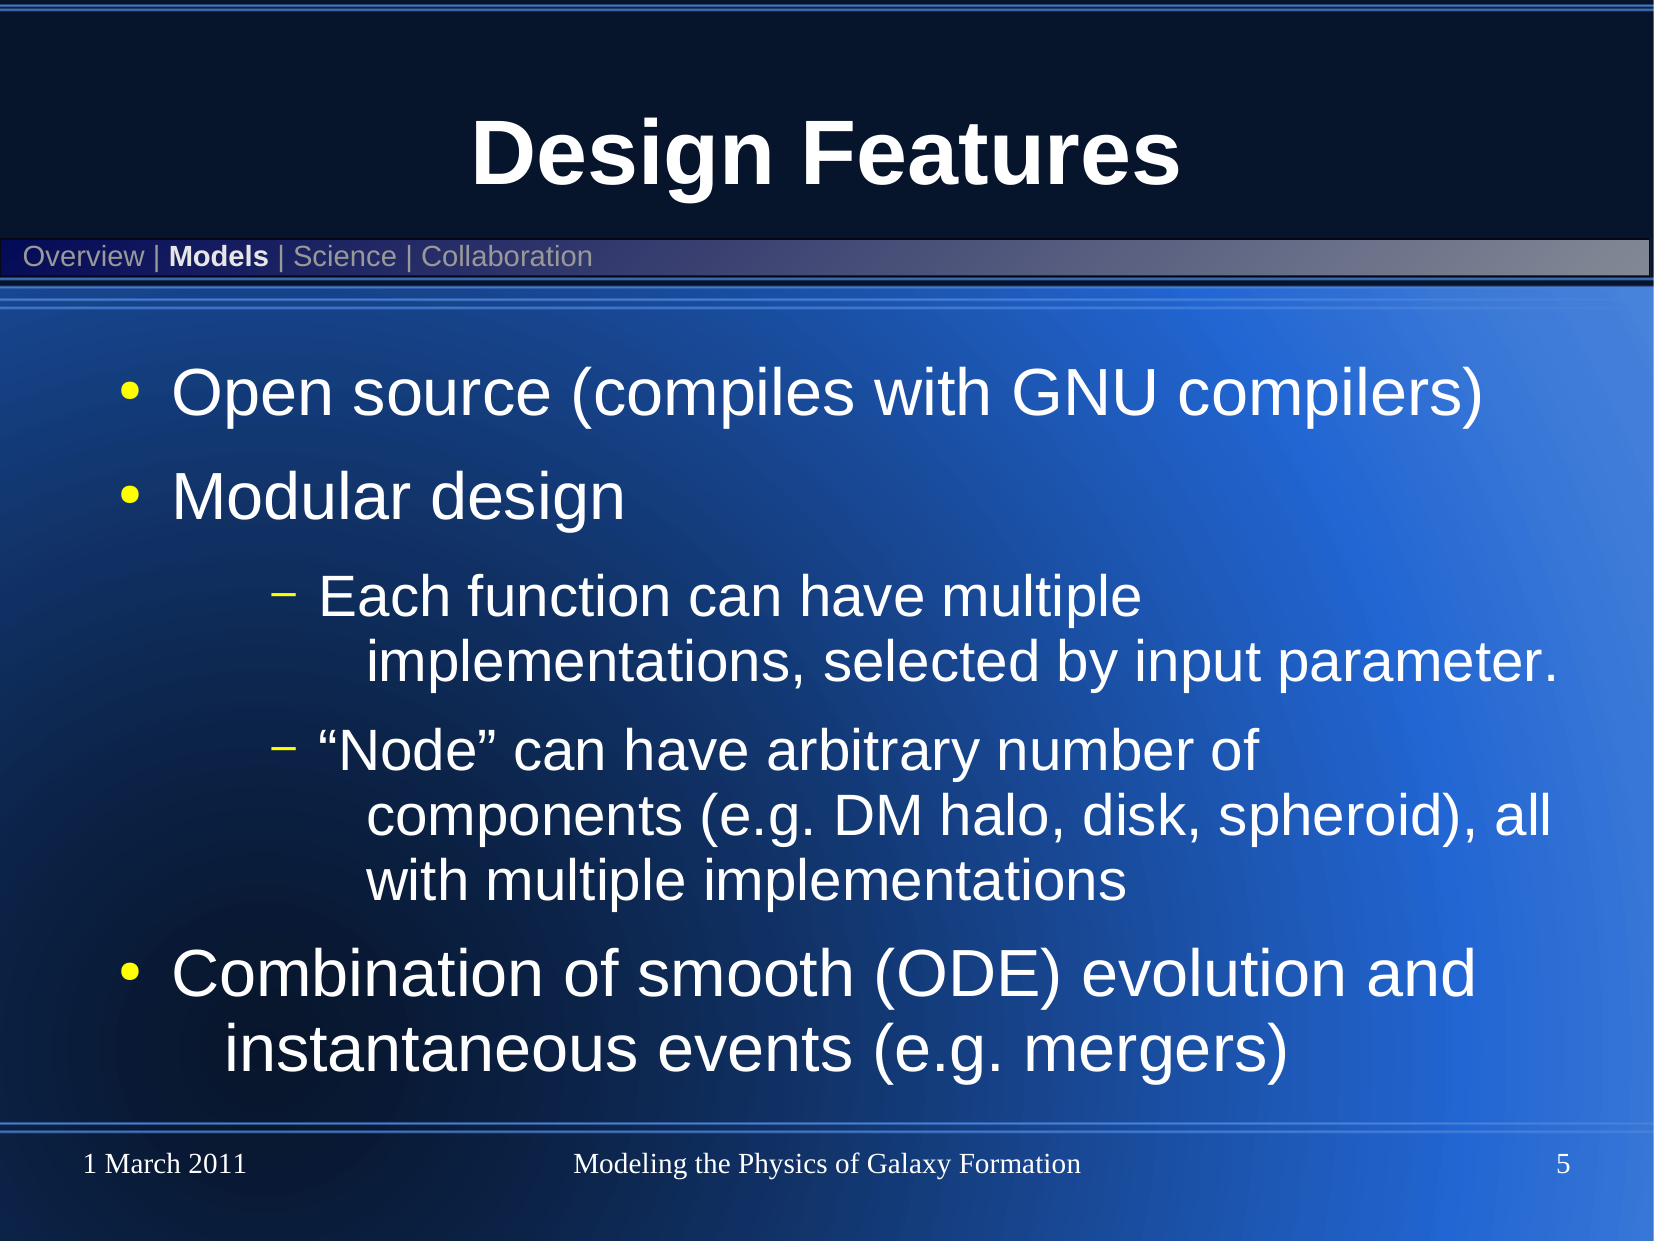

# Design Features
Overview | Models | Science | Collaboration
Open source (compiles with GNU compilers)
Modular design
Each function can have multiple implementations, selected by input parameter.
“Node” can have arbitrary number of components (e.g. DM halo, disk, spheroid), all with multiple implementations
Combination of smooth (ODE) evolution and instantaneous events (e.g. mergers)
1 March 2011
Modeling the Physics of Galaxy Formation
5